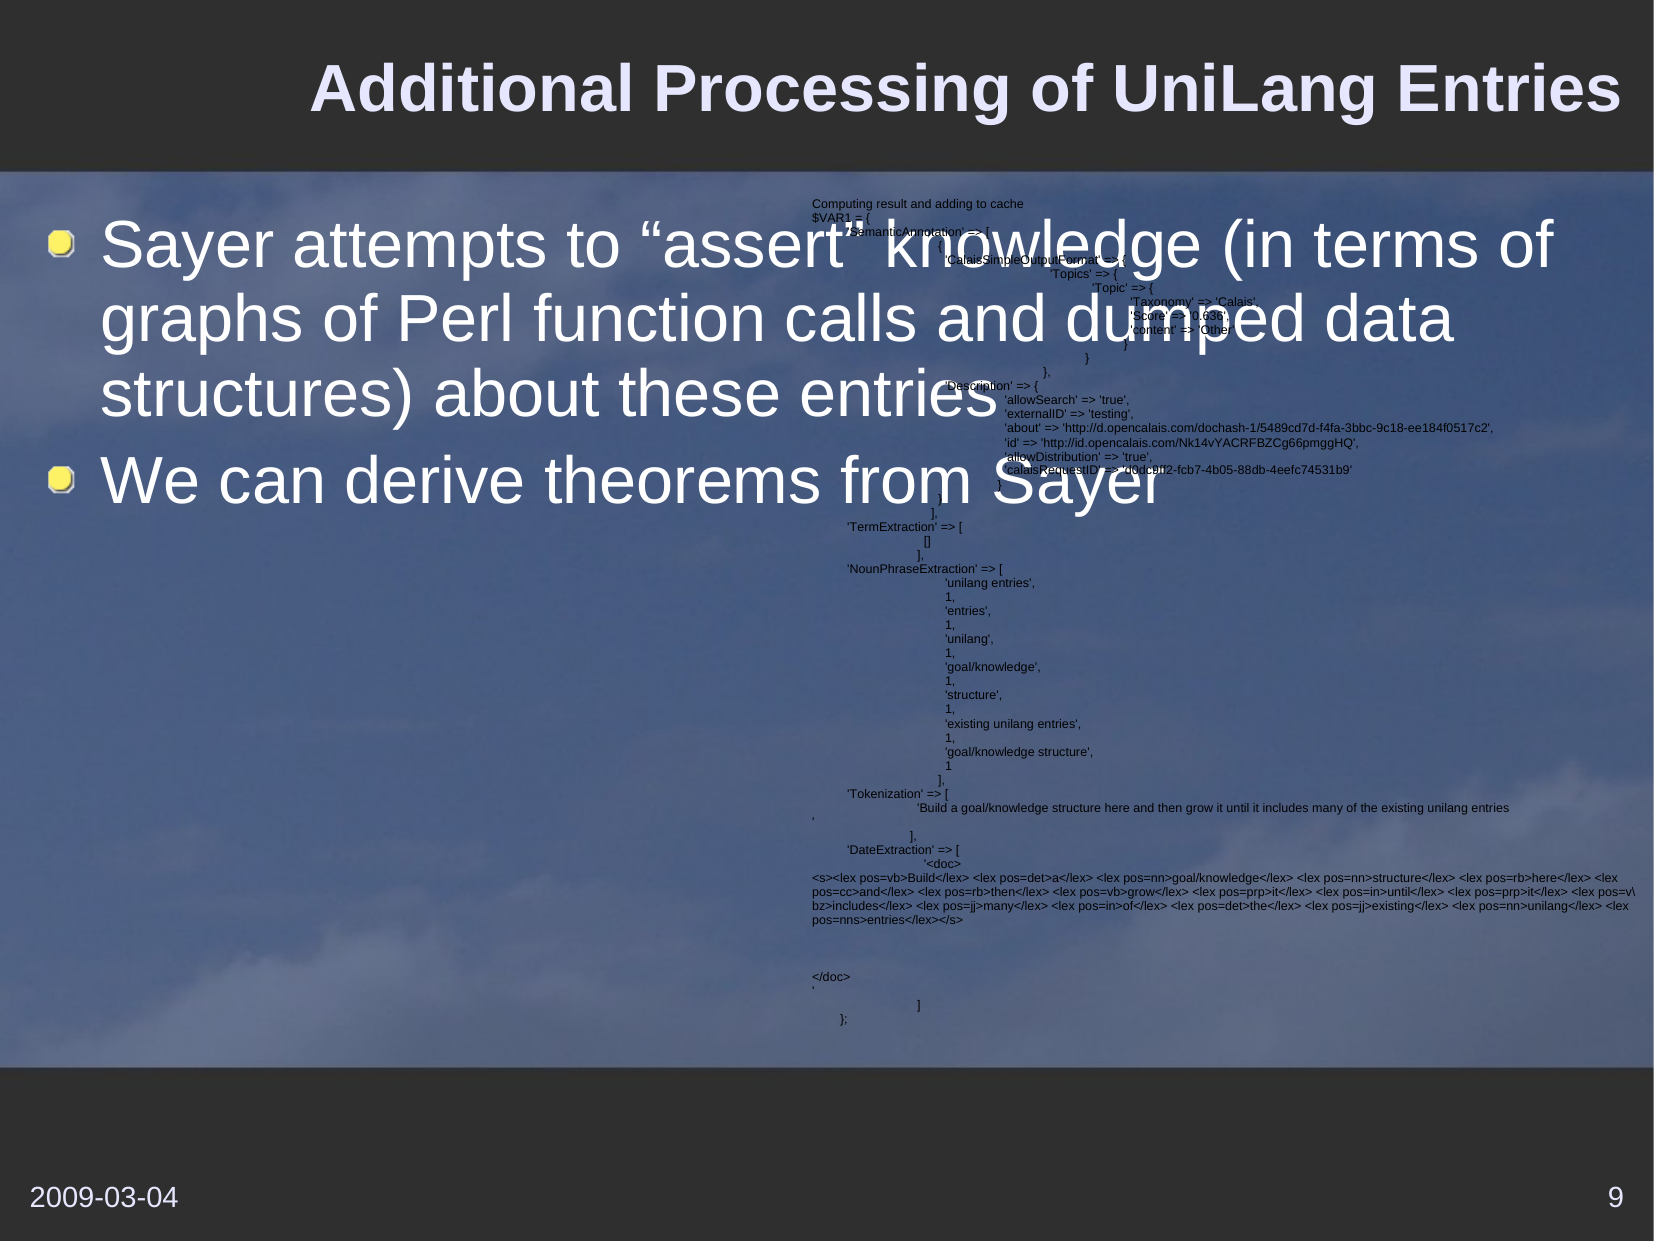

# Additional Processing of UniLang Entries
Computing result and adding to cache
$VAR1 = {
 'SemanticAnnotation' => [
 {
 'CalaisSimpleOutputFormat' => {
 'Topics' => {
 'Topic' => {
 'Taxonomy' => 'Calais',
 'Score' => '0.636',
 'content' => 'Other'
 }
 }
 },
 'Description' => {
 'allowSearch' => 'true',
 'externalID' => 'testing',
 'about' => 'http://d.opencalais.com/dochash-1/5489cd7d-f4fa-3bbc-9c18-ee184f0517c2',
 'id' => 'http://id.opencalais.com/Nk14vYACRFBZCg66pmggHQ',
 'allowDistribution' => 'true',
 'calaisRequestID' => 'd0dc9ff2-fcb7-4b05-88db-4eefc74531b9'
 }
 }
 ],
 'TermExtraction' => [
 []
 ],
 'NounPhraseExtraction' => [
 'unilang entries',
 1,
 'entries',
 1,
 'unilang',
 1,
 'goal/knowledge',
 1,
 'structure',
 1,
 'existing unilang entries',
 1,
 'goal/knowledge structure',
 1
 ],
 'Tokenization' => [
 'Build a goal/knowledge structure here and then grow it until it includes many of the existing unilang entries
'
 ],
 'DateExtraction' => [
 '<doc>
<s><lex pos=vb>Build</lex> <lex pos=det>a</lex> <lex pos=nn>goal/knowledge</lex> <lex pos=nn>structure</lex> <lex pos=rb>here</lex> <lex pos=cc>and</lex> <lex pos=rb>then</lex> <lex pos=vb>grow</lex> <lex pos=prp>it</lex> <lex pos=in>until</lex> <lex pos=prp>it</lex> <lex pos=v\
bz>includes</lex> <lex pos=jj>many</lex> <lex pos=in>of</lex> <lex pos=det>the</lex> <lex pos=jj>existing</lex> <lex pos=nn>unilang</lex> <lex pos=nns>entries</lex></s>
</doc>
'
 ]
 };
Sayer attempts to “assert” knowledge (in terms of graphs of Perl function calls and dumped data structures) about these entries
We can derive theorems from Sayer
2009-03-04
9